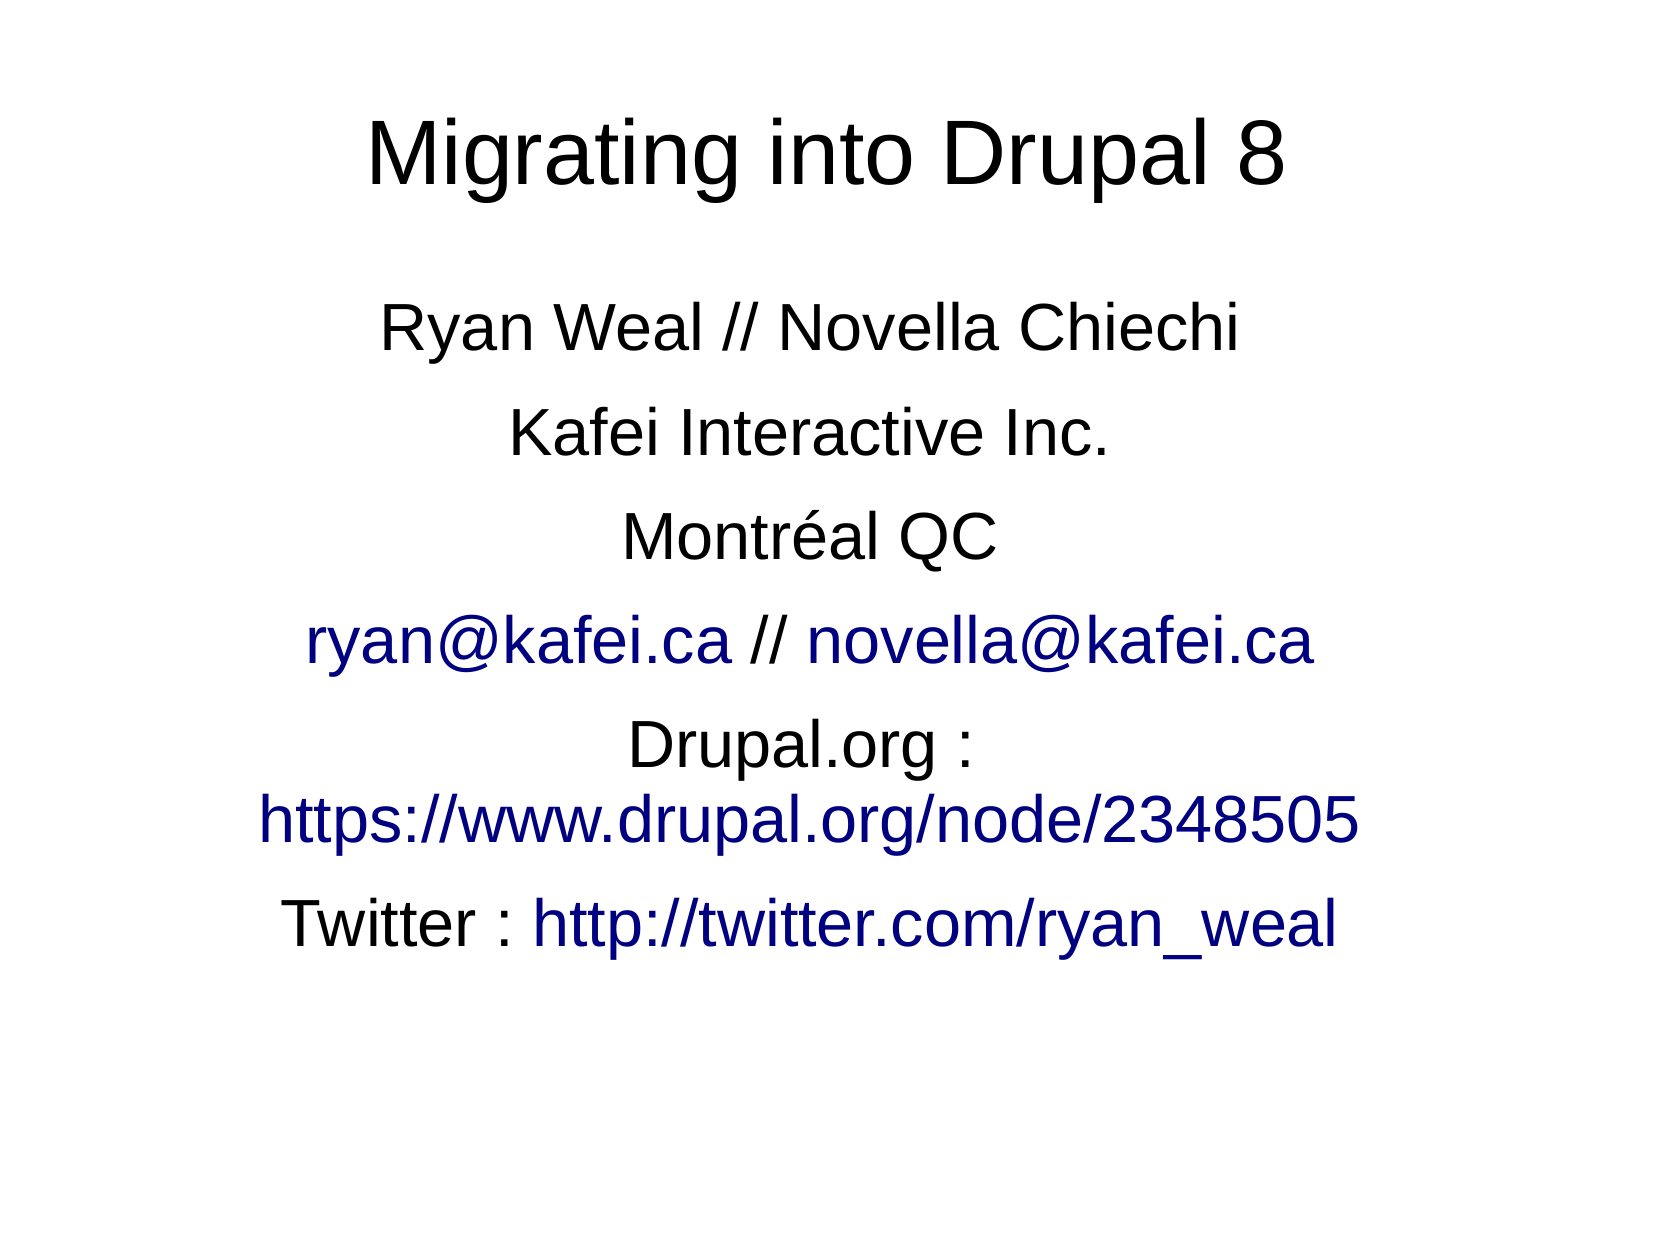

# Migrating into Drupal 8
Ryan Weal // Novella Chiechi
Kafei Interactive Inc.
Montréal QC
ryan@kafei.ca // novella@kafei.ca
Drupal.org : https://www.drupal.org/node/2348505
Twitter : http://twitter.com/ryan_weal